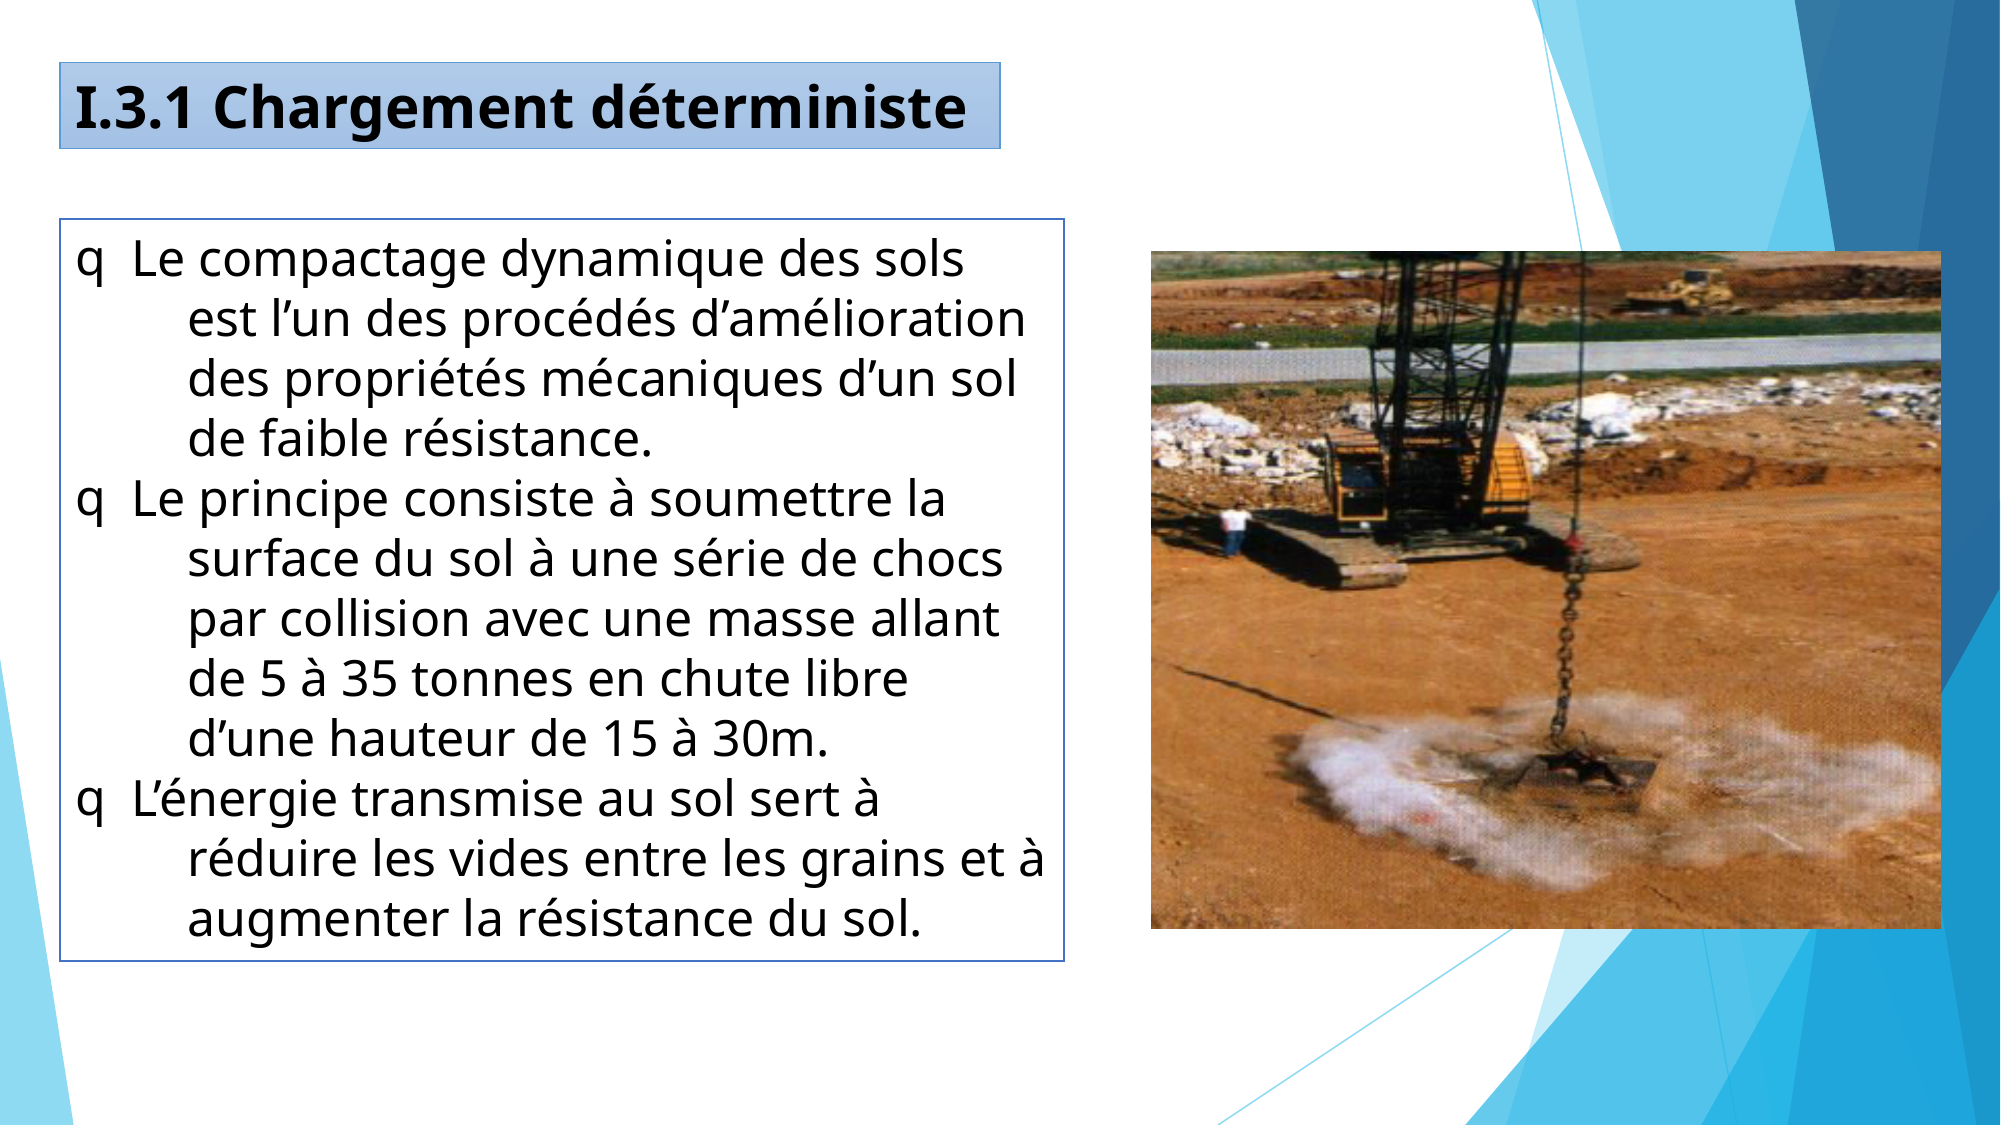

I.3.1 Chargement déterministe
Le compactage dynamique des sols est l’un des procédés d’amélioration des propriétés mécaniques d’un sol de faible résistance.
Le principe consiste à soumettre la surface du sol à une série de chocs par collision avec une masse allant de 5 à 35 tonnes en chute libre d’une hauteur de 15 à 30m.
L’énergie transmise au sol sert à réduire les vides entre les grains et à augmenter la résistance du sol.